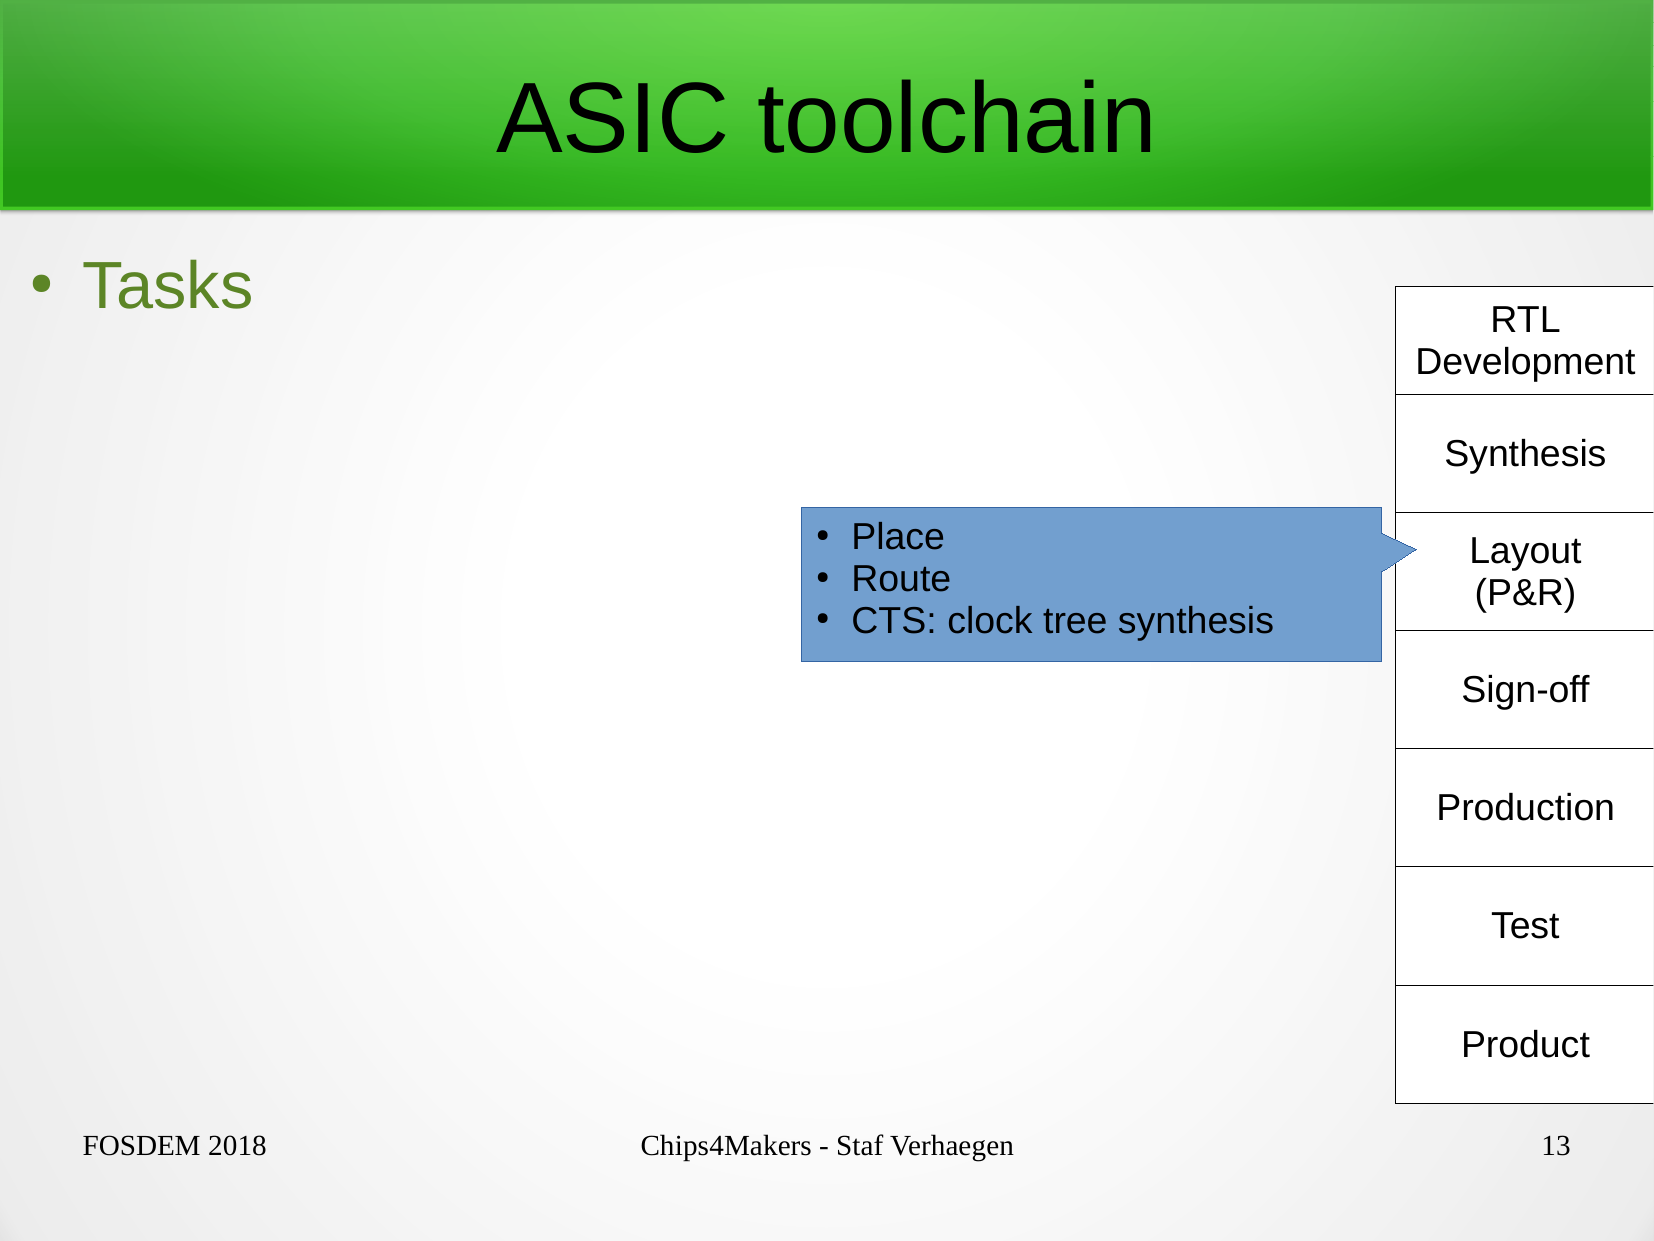

# ASIC toolchain
Tasks
| RTL Development |
| --- |
| Synthesis |
| Layout (P&R) |
| Sign-off |
| Production |
| Test |
| Product |
Place
Route
CTS: clock tree synthesis
FOSDEM 2018
Chips4Makers - Staf Verhaegen
13